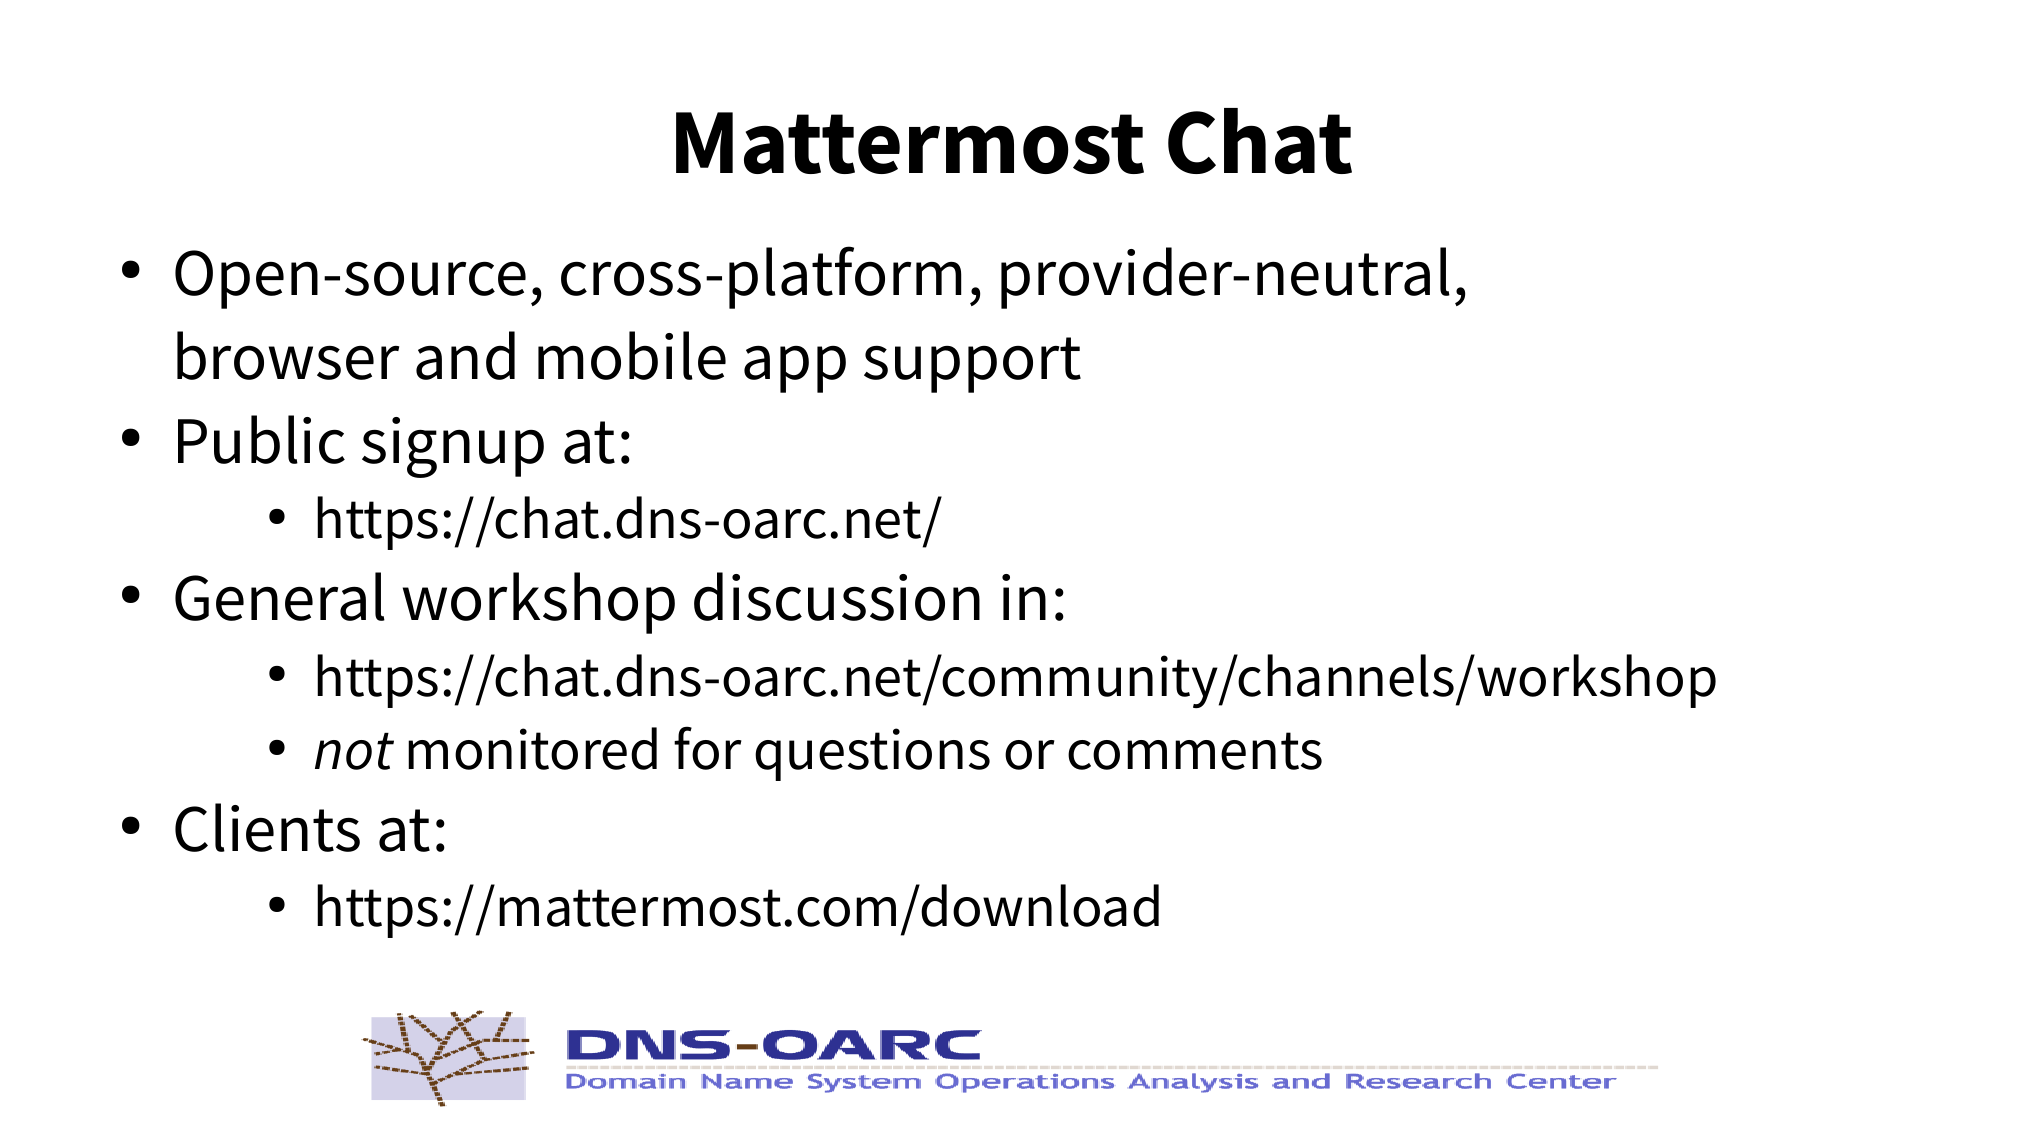

# Mattermost Chat
Open-source, cross-platform, provider-neutral,
browser and mobile app support
Public signup at:
https://chat.dns-oarc.net/
General workshop discussion in:
https://chat.dns-oarc.net/community/channels/workshop
not monitored for questions or comments
Clients at:
https://mattermost.com/download